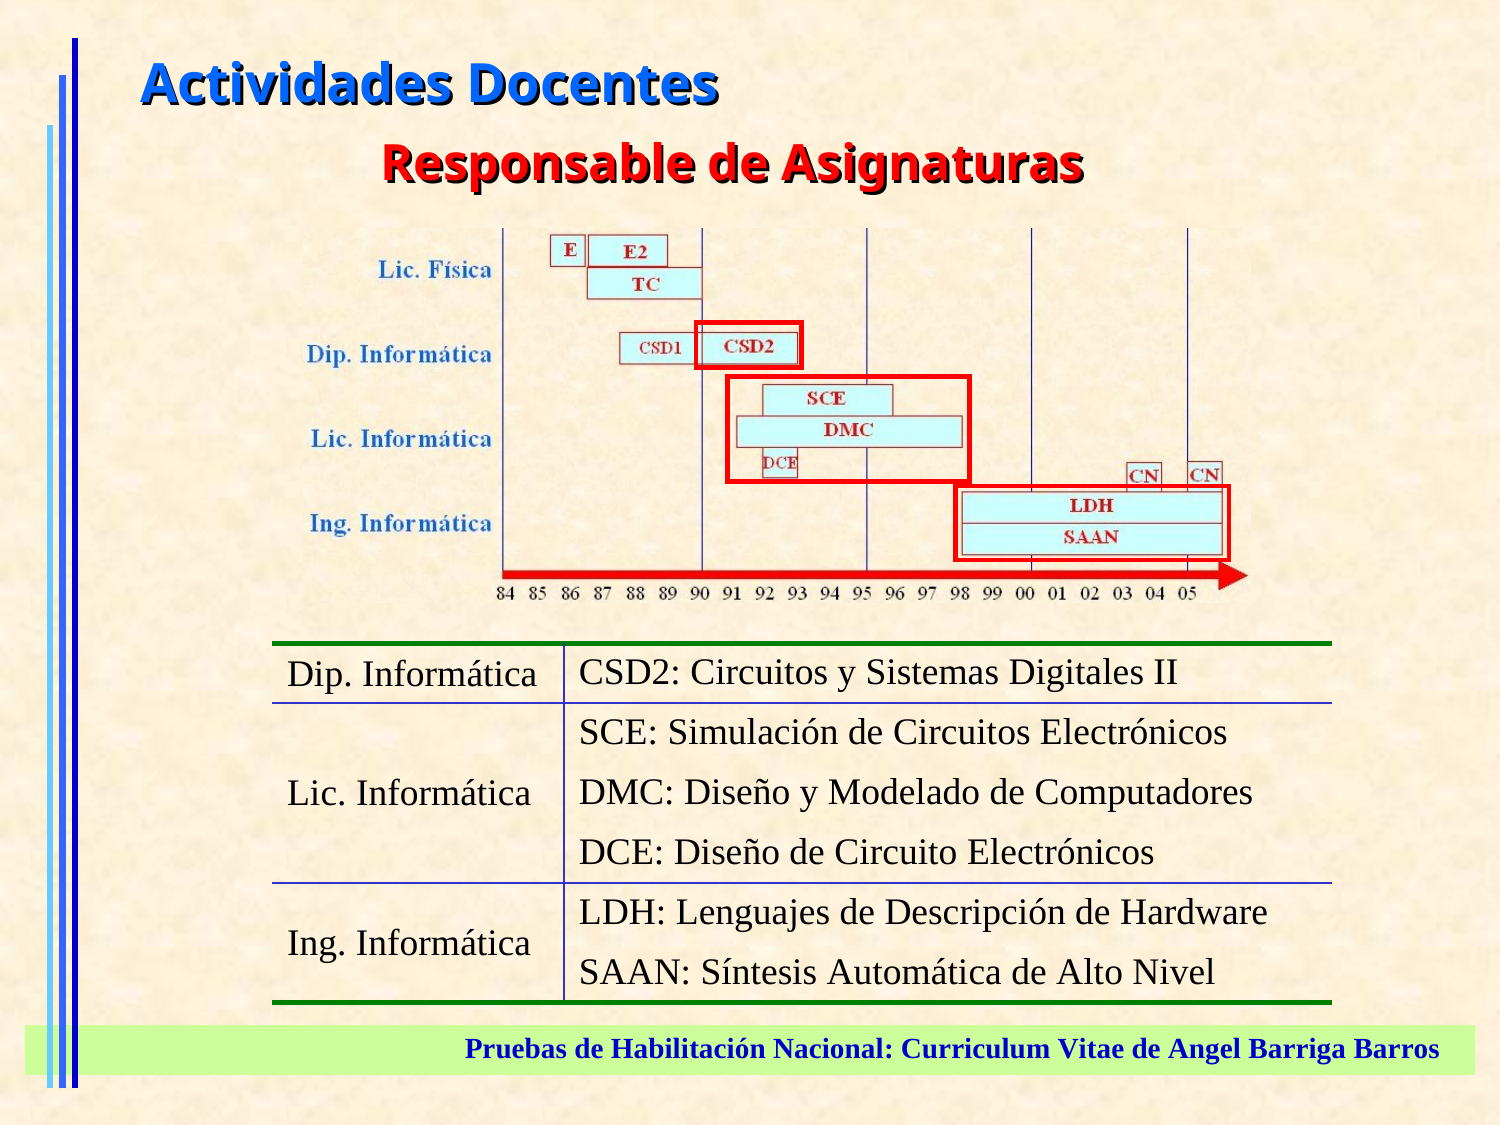

Actividades Docentes
Responsable de Asignaturas
Dip. Informática
CSD2: Circuitos y Sistemas Digitales II
Lic. Informática
SCE: Simulación de Circuitos Electrónicos
DMC: Diseño y Modelado de Computadores
DCE: Diseño de Circuito Electrónicos
Ing. Informática
LDH: Lenguajes de Descripción de Hardware
SAAN: Síntesis Automática de Alto Nivel